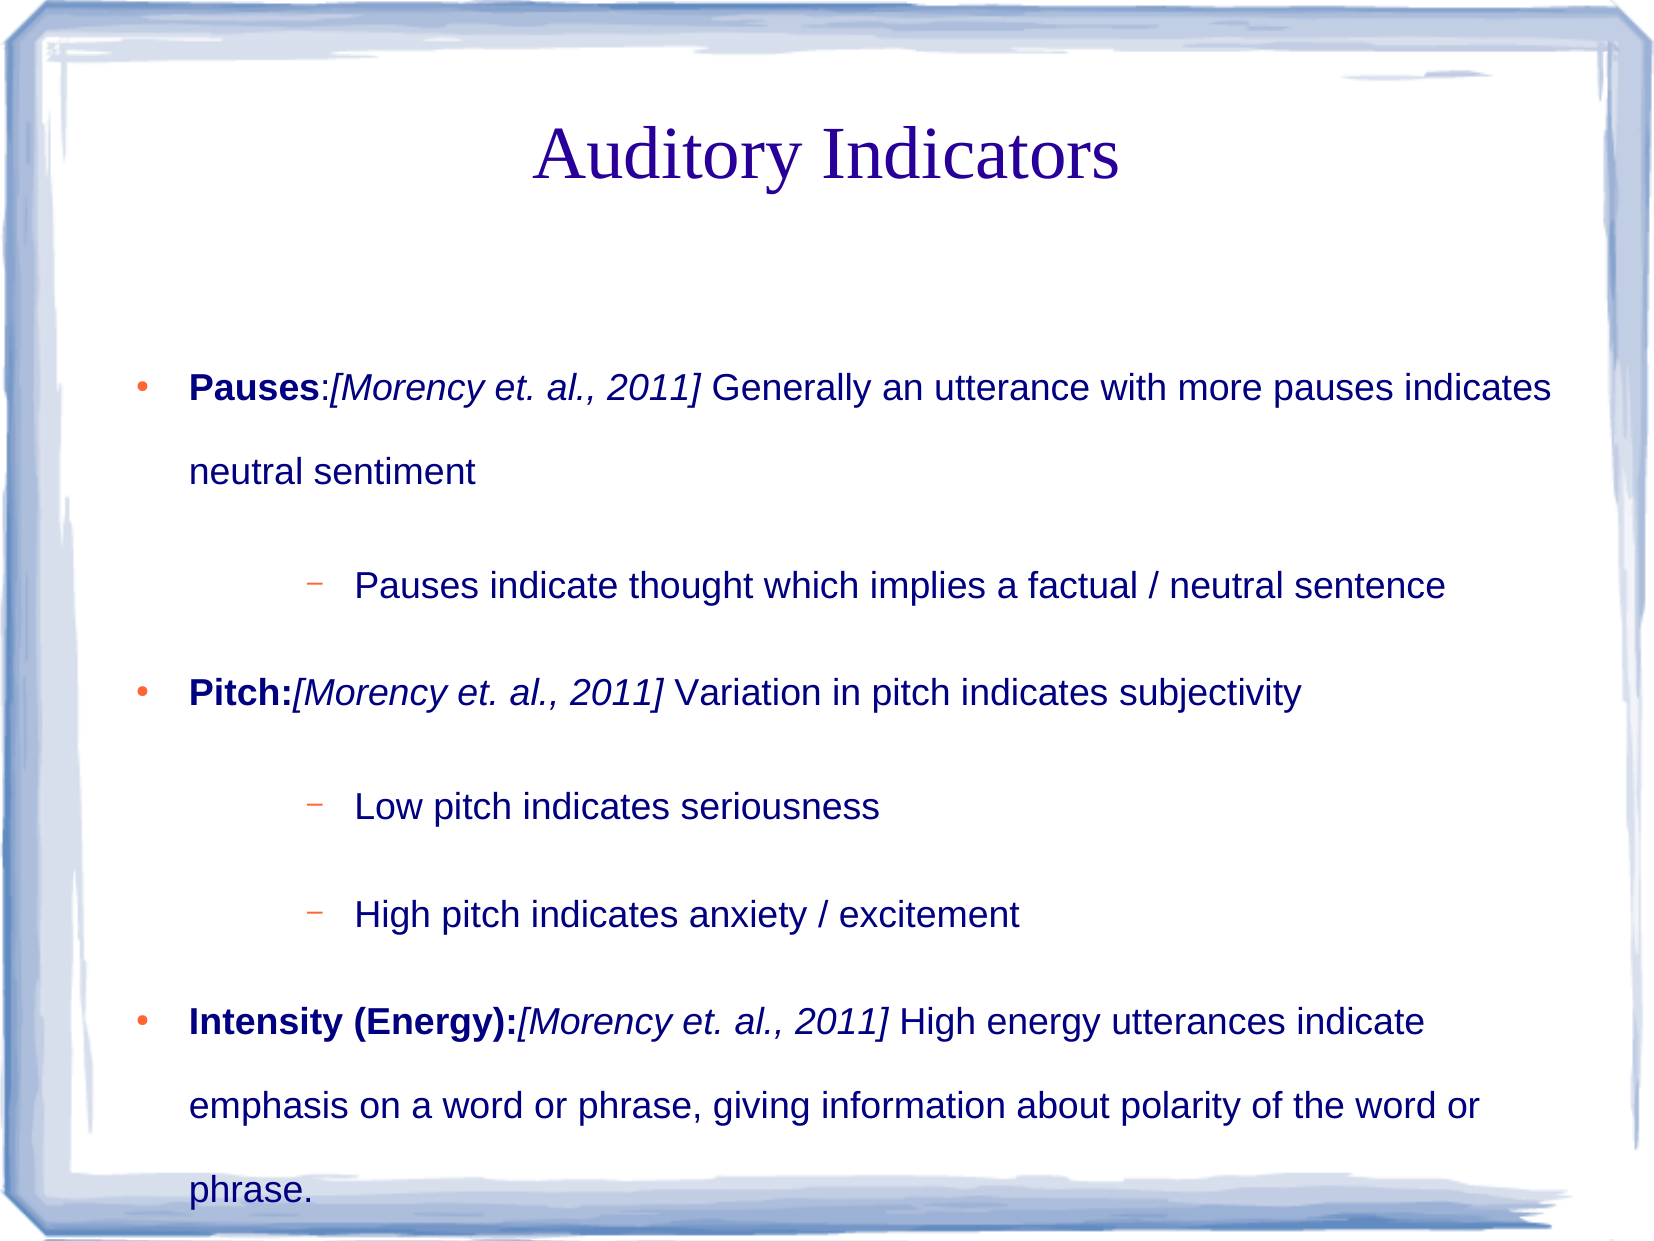

# Auditory Indicators
Pauses:[Morency et. al., 2011] Generally an utterance with more pauses indicates neutral sentiment
Pauses indicate thought which implies a factual / neutral sentence
Pitch:[Morency et. al., 2011] Variation in pitch indicates subjectivity
Low pitch indicates seriousness
High pitch indicates anxiety / excitement
Intensity (Energy):[Morency et. al., 2011] High energy utterances indicate emphasis on a word or phrase, giving information about polarity of the word or phrase.